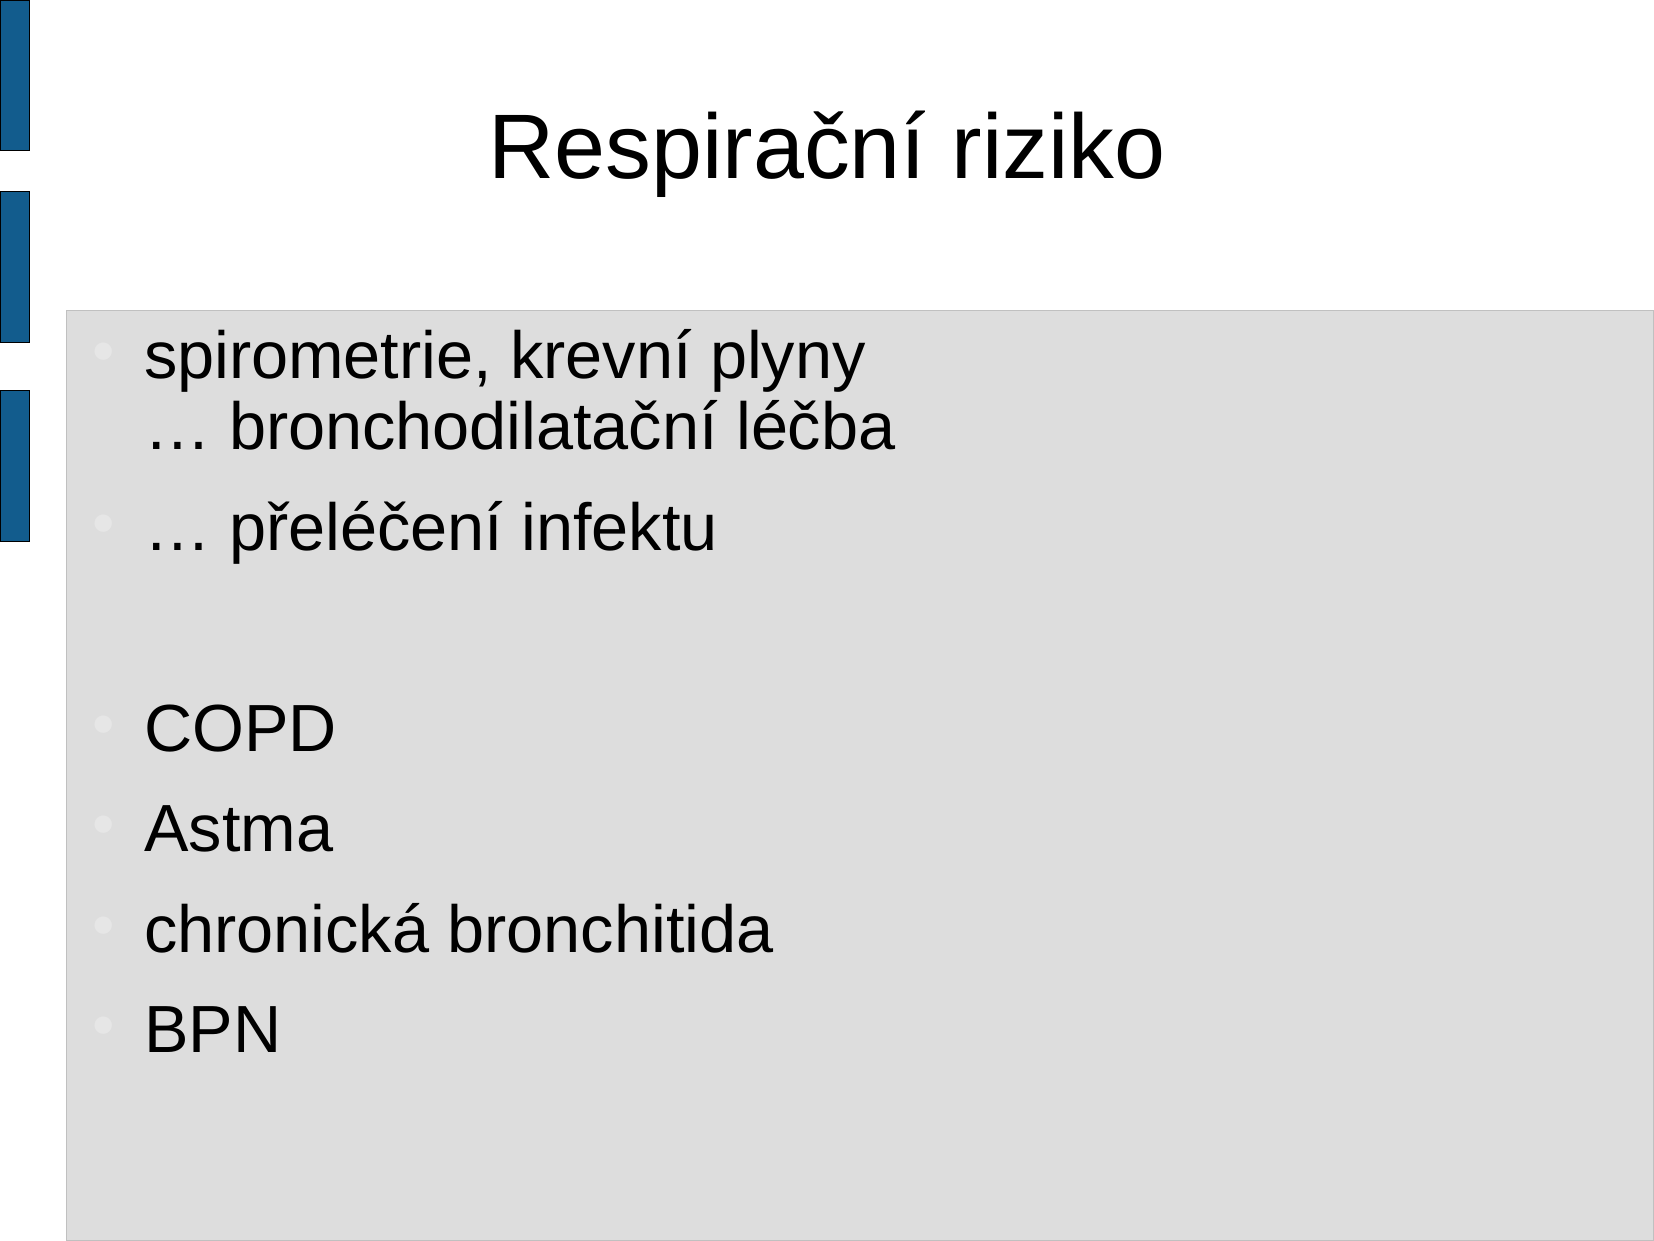

# Respirační riziko
spirometrie, krevní plyny
… bronchodilatační léčba
… přeléčení infektu
COPD
Astma
chronická bronchitida
BPN